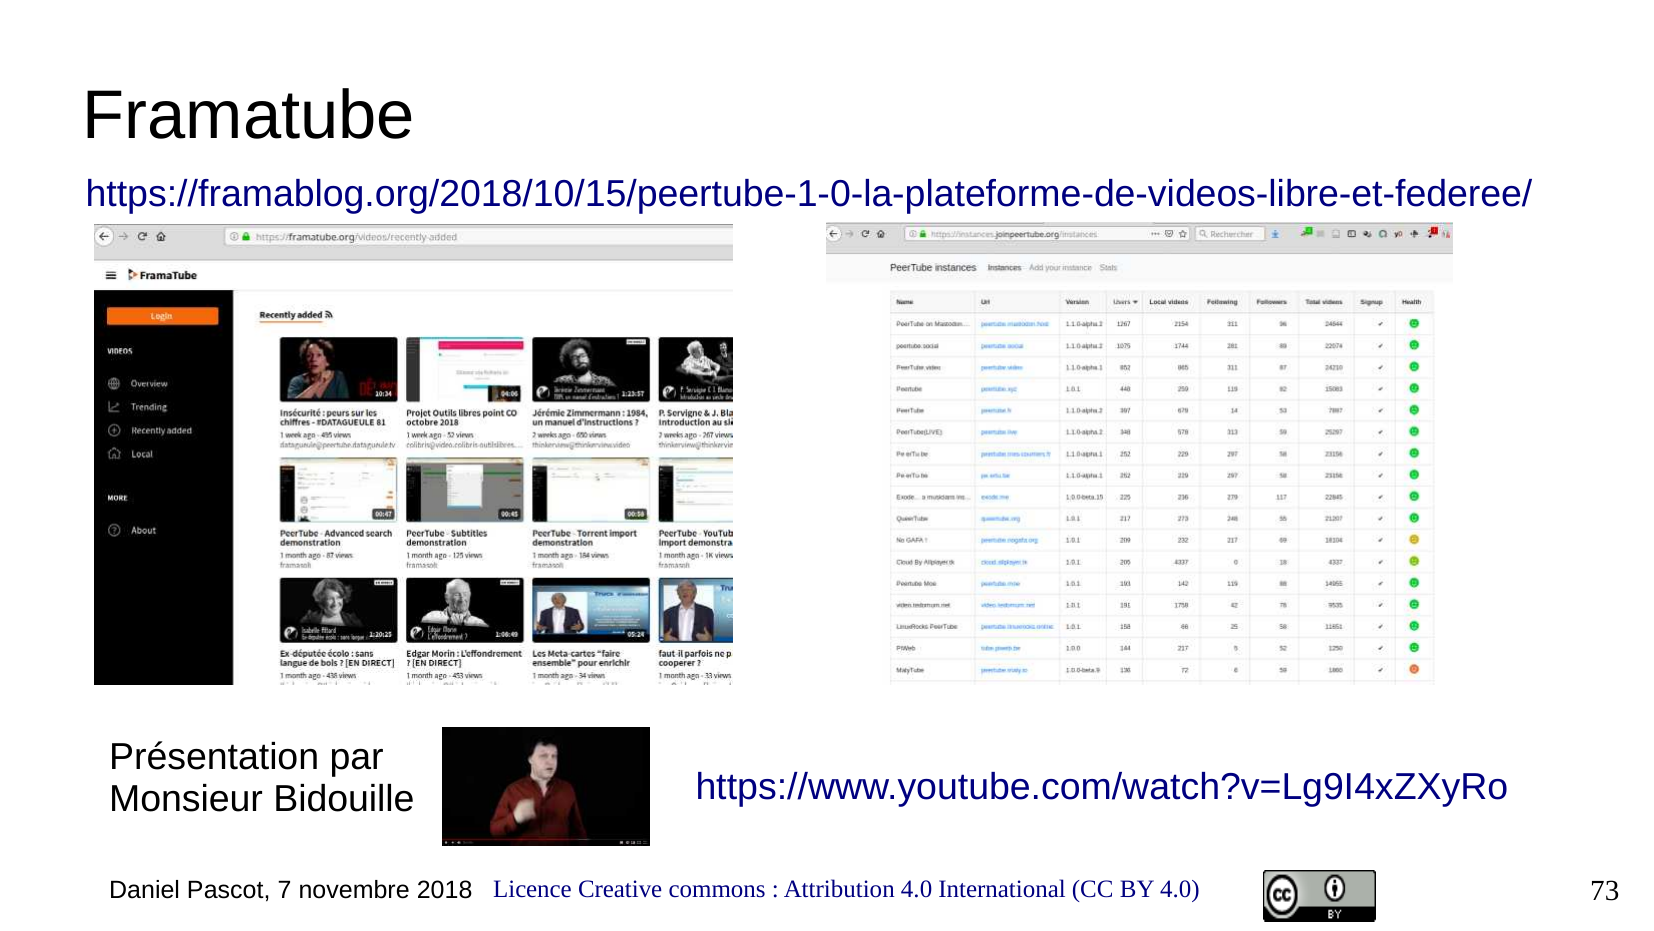

# Framatube
https://framablog.org/2018/10/15/peertube-1-0-la-plateforme-de-videos-libre-et-federee/
Présentation par Monsieur Bidouille
https://www.youtube.com/watch?v=Lg9I4xZXyRo
73